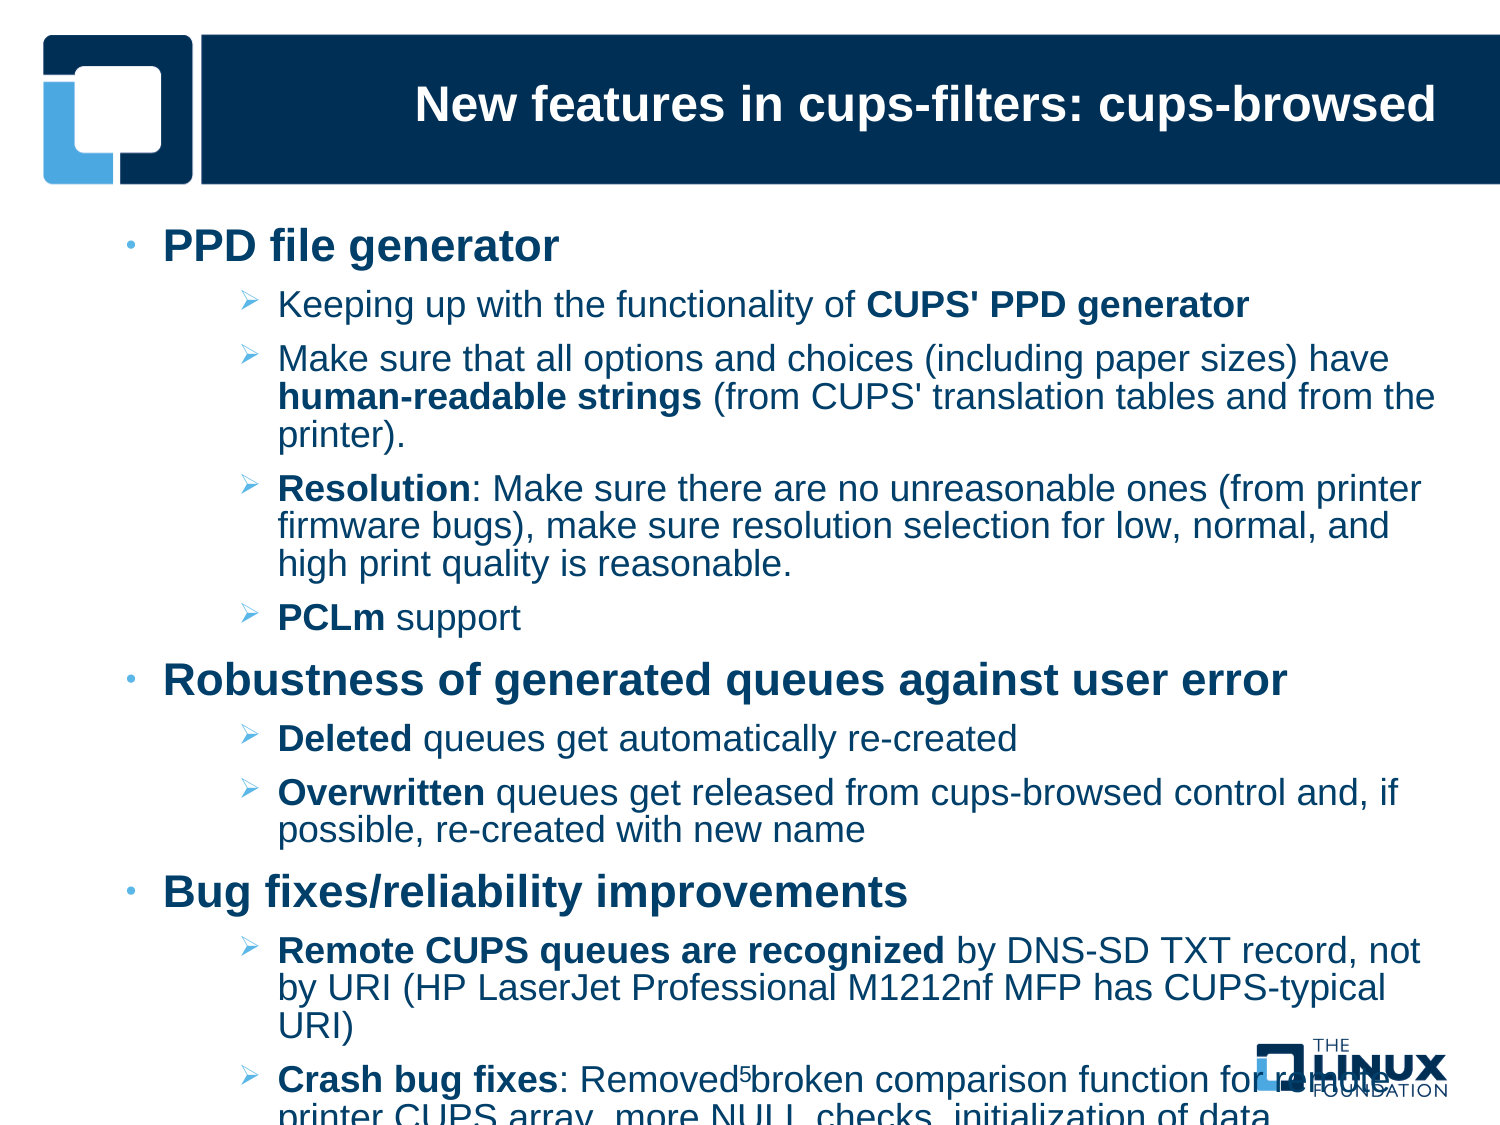

# New features in cups-filters: cups-browsed
PPD file generator
Keeping up with the functionality of CUPS' PPD generator
Make sure that all options and choices (including paper sizes) have human-readable strings (from CUPS' translation tables and from the printer).
Resolution: Make sure there are no unreasonable ones (from printer firmware bugs), make sure resolution selection for low, normal, and high print quality is reasonable.
PCLm support
Robustness of generated queues against user error
Deleted queues get automatically re-created
Overwritten queues get released from cups-browsed control and, if possible, re-created with new name
Bug fixes/reliability improvements
Remote CUPS queues are recognized by DNS-SD TXT record, not by URI (HP LaserJet Professional M1212nf MFP has CUPS-typical URI)
Crash bug fixes: Removed broken comparison function for remote printer CUPS array, more NULL checks, initialization of data structures, ...
More verbose debug logging
5